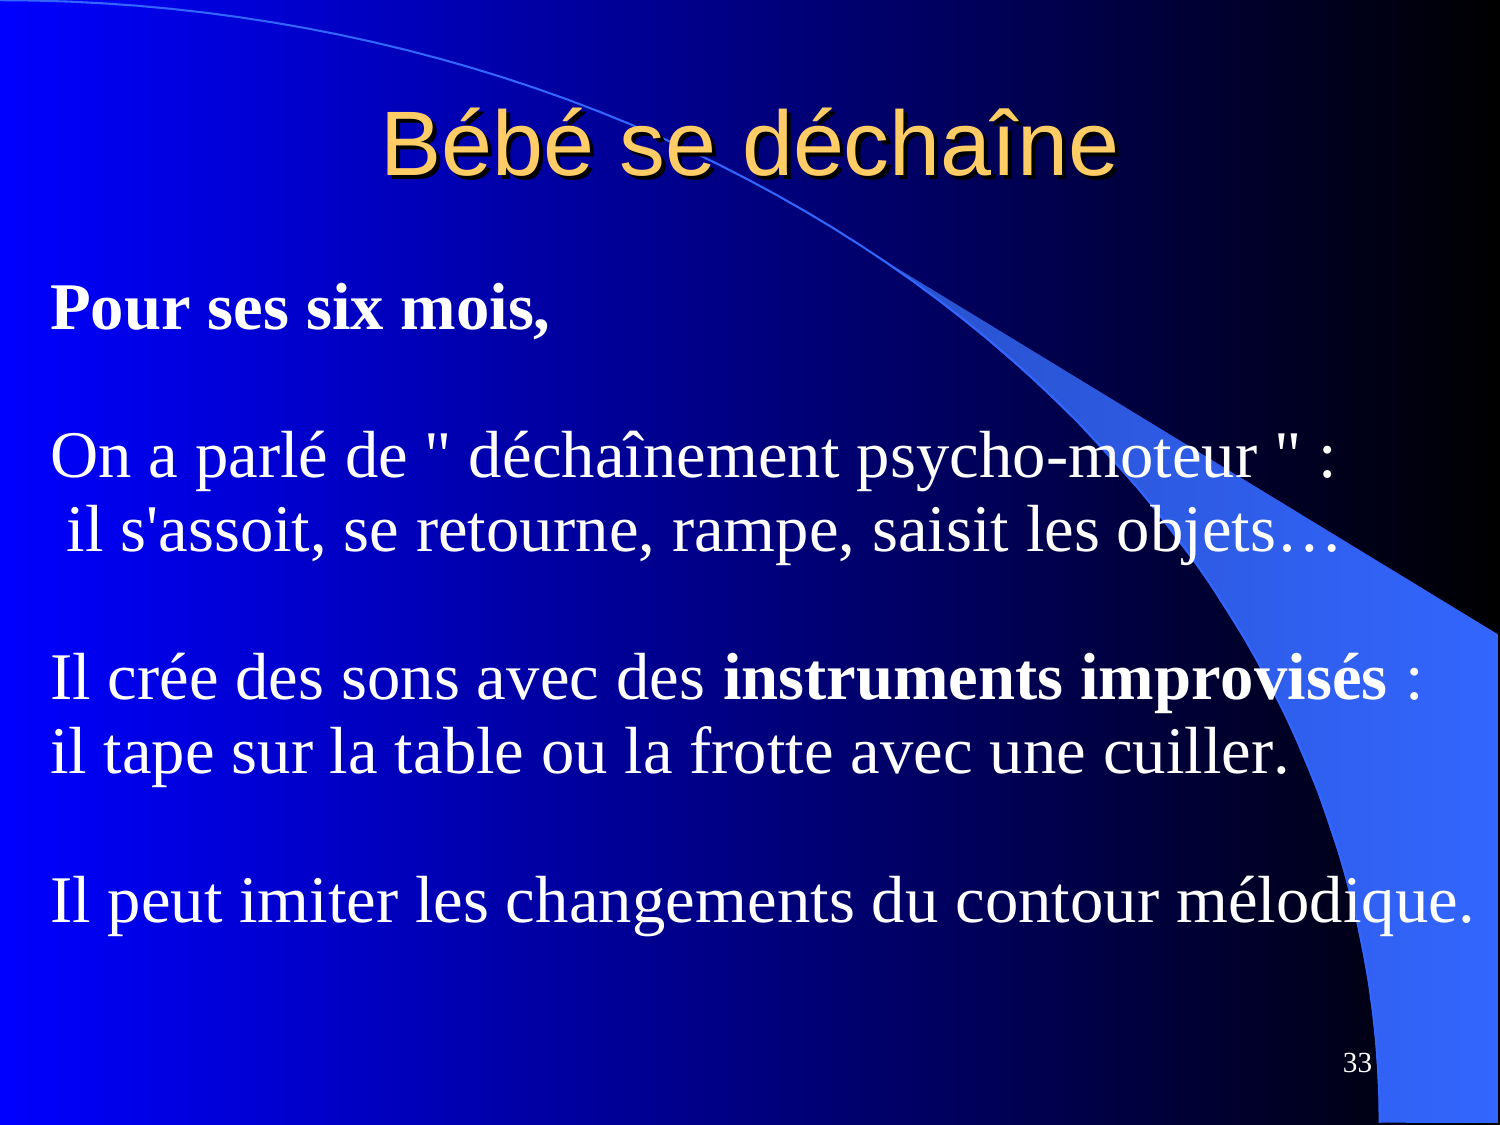

# Bébé se déchaîne
Pour ses six mois,
On a parlé de " déchaînement psycho-moteur " :
 il s'assoit, se retourne, rampe, saisit les objets…
Il crée des sons avec des instruments improvisés :
il tape sur la table ou la frotte avec une cuiller.
Il peut imiter les changements du contour mélodique.
33